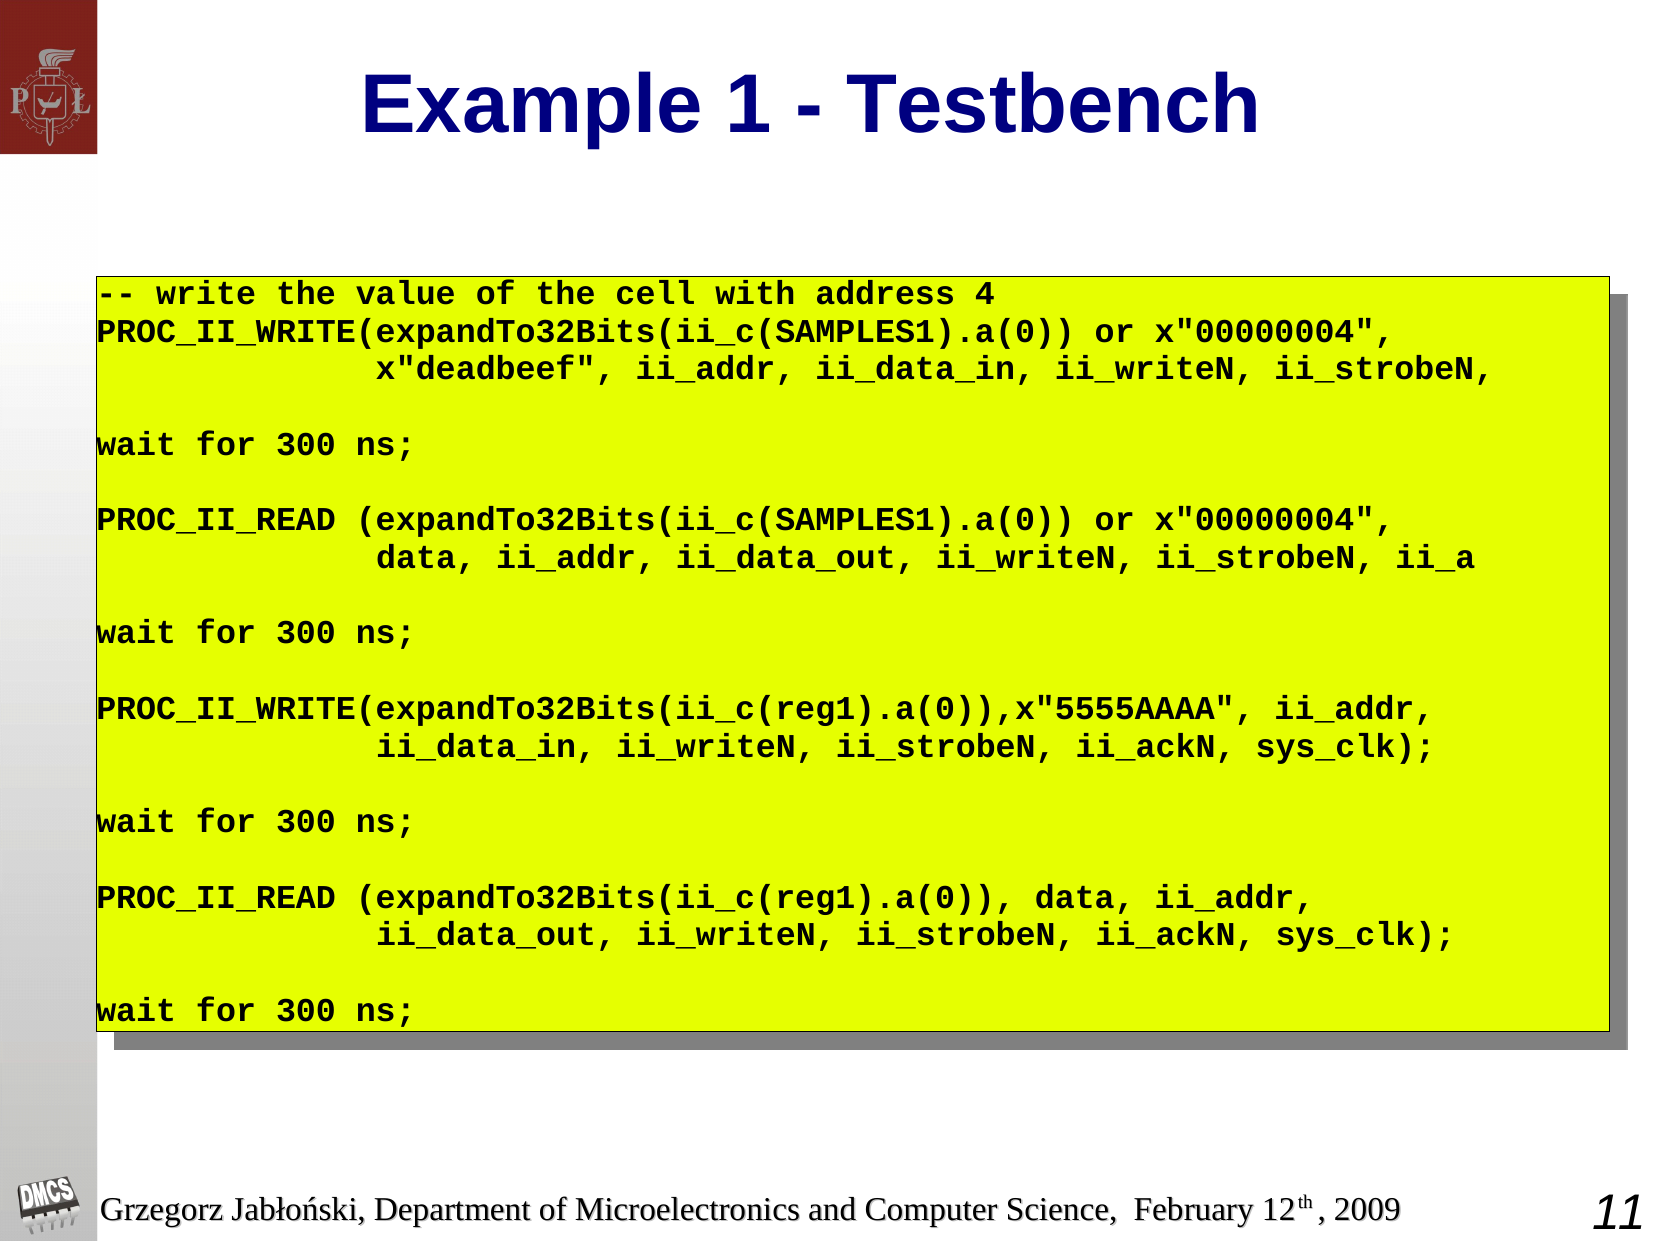

# Example 1 - Testbench
-- write the value of the cell with address 4
PROC_II_WRITE(expandTo32Bits(ii_c(SAMPLES1).a(0)) or x"00000004",
 x"deadbeef", ii_addr, ii_data_in, ii_writeN, ii_strobeN,
wait for 300 ns;
PROC_II_READ (expandTo32Bits(ii_c(SAMPLES1).a(0)) or x"00000004",
 data, ii_addr, ii_data_out, ii_writeN, ii_strobeN, ii_a
wait for 300 ns;
PROC_II_WRITE(expandTo32Bits(ii_c(reg1).a(0)),x"5555AAAA", ii_addr,
 ii_data_in, ii_writeN, ii_strobeN, ii_ackN, sys_clk);
wait for 300 ns;
PROC_II_READ (expandTo32Bits(ii_c(reg1).a(0)), data, ii_addr,
 ii_data_out, ii_writeN, ii_strobeN, ii_ackN, sys_clk);
wait for 300 ns;
11